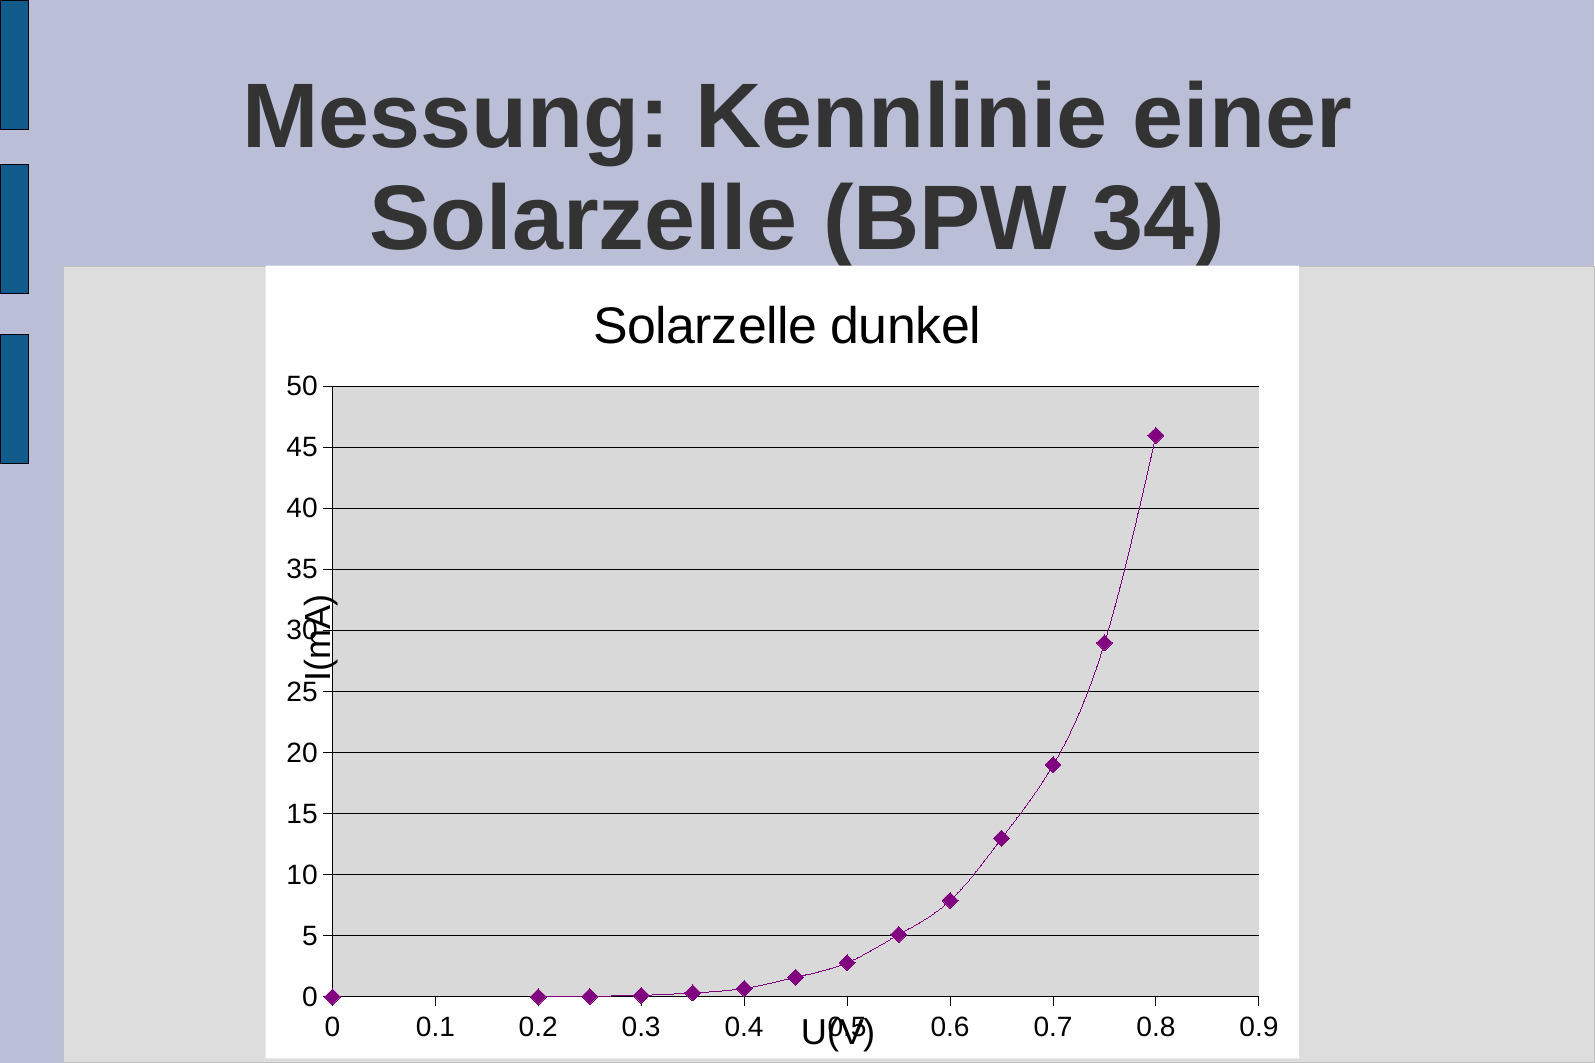

# Messung: Kennlinie einer Solarzelle (BPW 34)
### Chart: Solarzelle dunkel
| Category | I(mA) (Dunkel) |
|---|---|